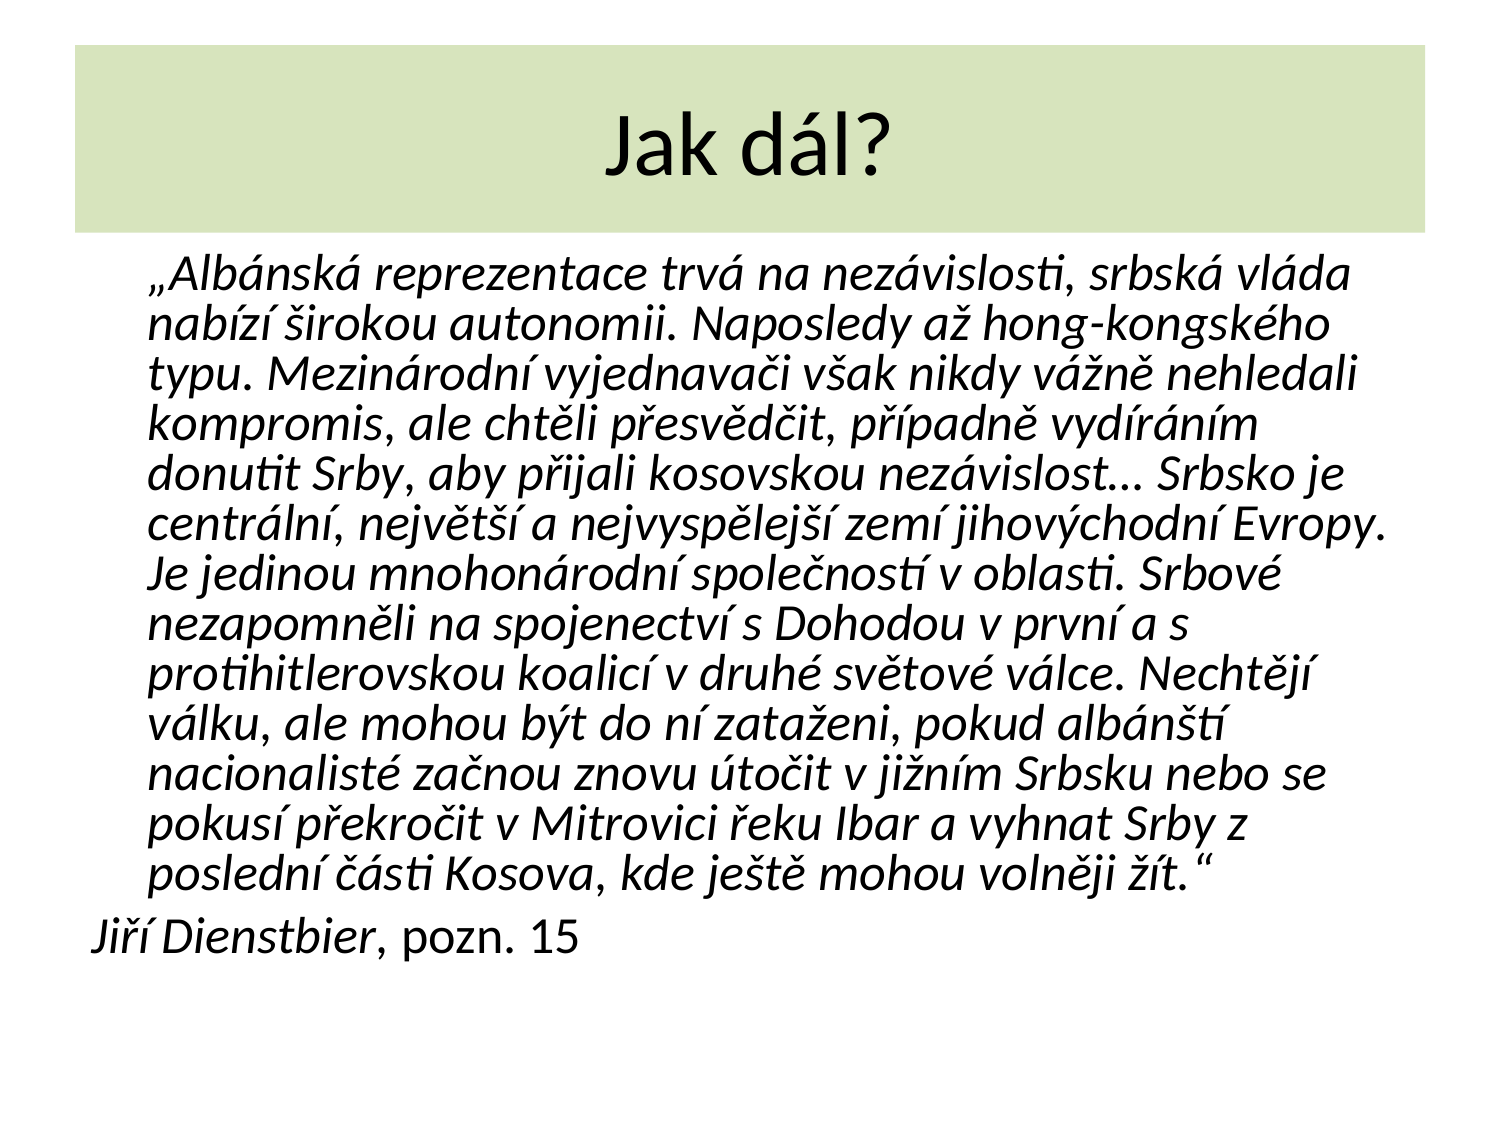

# Jak dál?
	„Albánská reprezentace trvá na nezávislosti, srbská vláda nabízí širokou autonomii. Naposledy až hong-kongského typu. Mezinárodní vyjednavači však nikdy vážně nehledali kompromis, ale chtěli přesvědčit, případně vydíráním donutit Srby, aby přijali kosovskou nezávislost… Srbsko je centrální, největší a nejvyspělejší zemí jihovýchodní Evropy. Je jedinou mnohonárodní společností v oblasti. Srbové nezapomněli na spojenectví s Dohodou v první a s protihitlerovskou koalicí v druhé světové válce. Nechtějí válku, ale mohou být do ní zataženi, pokud albánští nacionalisté začnou znovu útočit v jižním Srbsku nebo se pokusí překročit v Mitrovici řeku Ibar a vyhnat Srby z poslední části Kosova, kde ještě mohou volněji žít.“
Jiří Dienstbier, pozn. 15